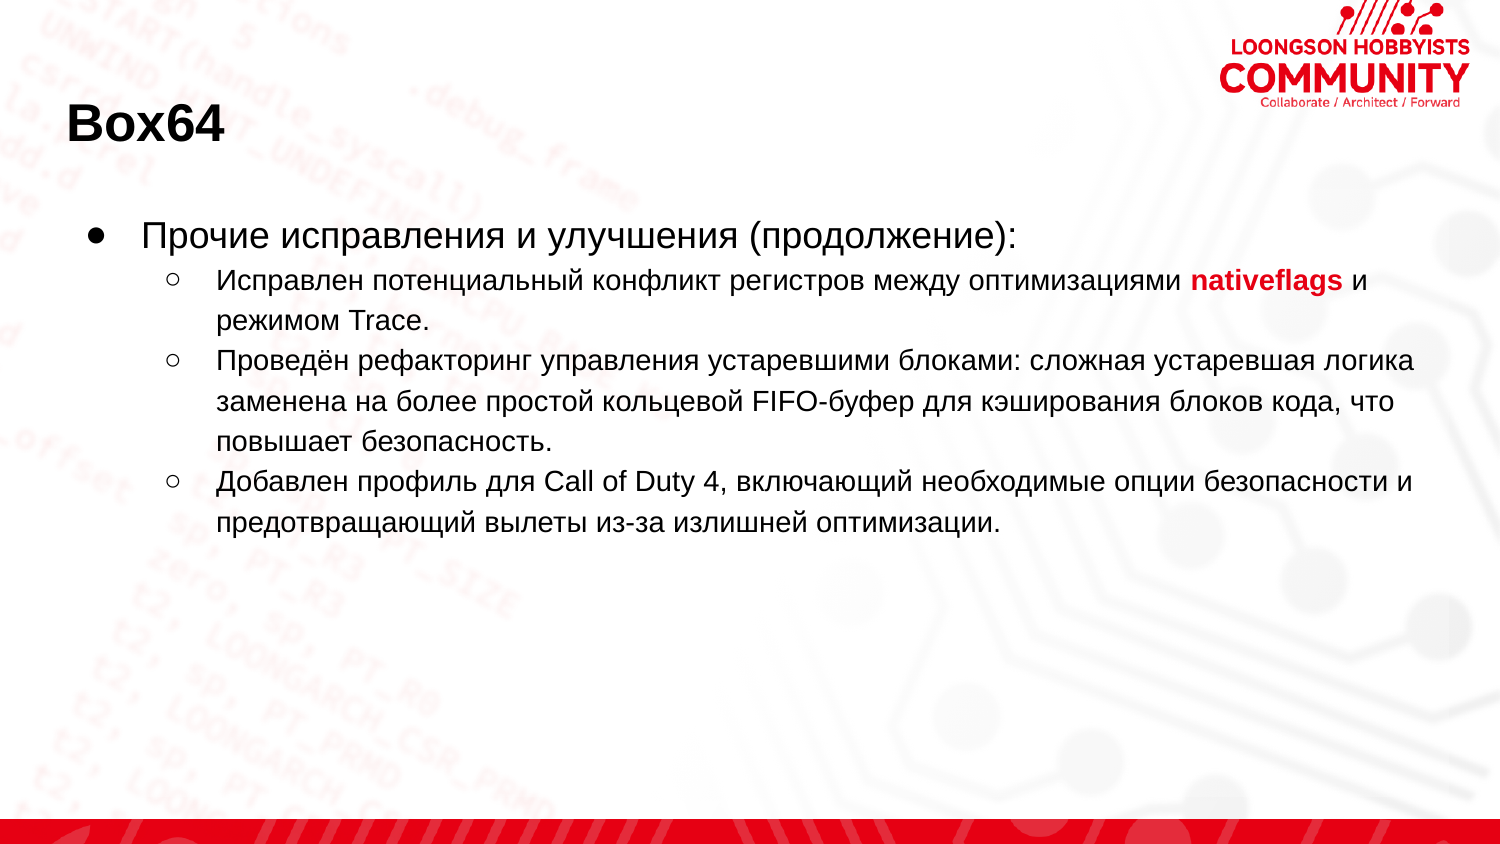

# Box64
Прочие исправления и улучшения (продолжение):
Исправлен потенциальный конфликт регистров между оптимизациями nativeflags и режимом Trace.
Проведён рефакторинг управления устаревшими блоками: сложная устаревшая логика заменена на более простой кольцевой FIFO-буфер для кэширования блоков кода, что повышает безопасность.
Добавлен профиль для Call of Duty 4, включающий необходимые опции безопасности и предотвращающий вылеты из-за излишней оптимизации.